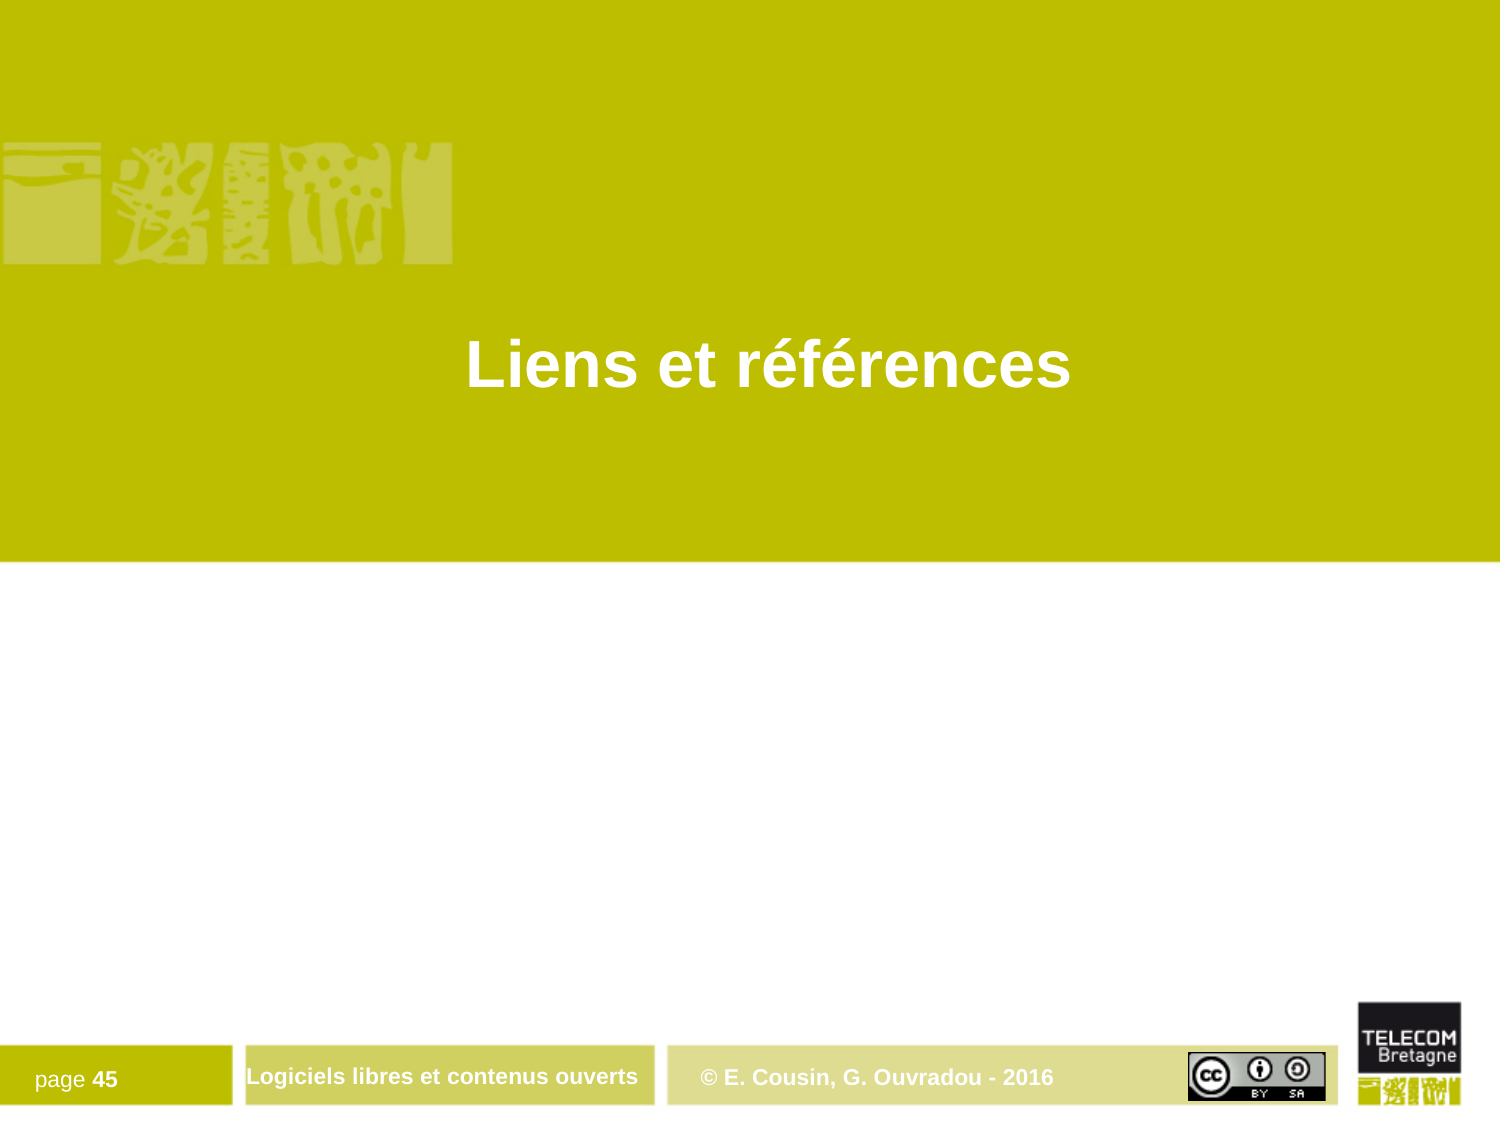

# Liens et références
45
© E. Cousin, G. Ouvradou - 2016